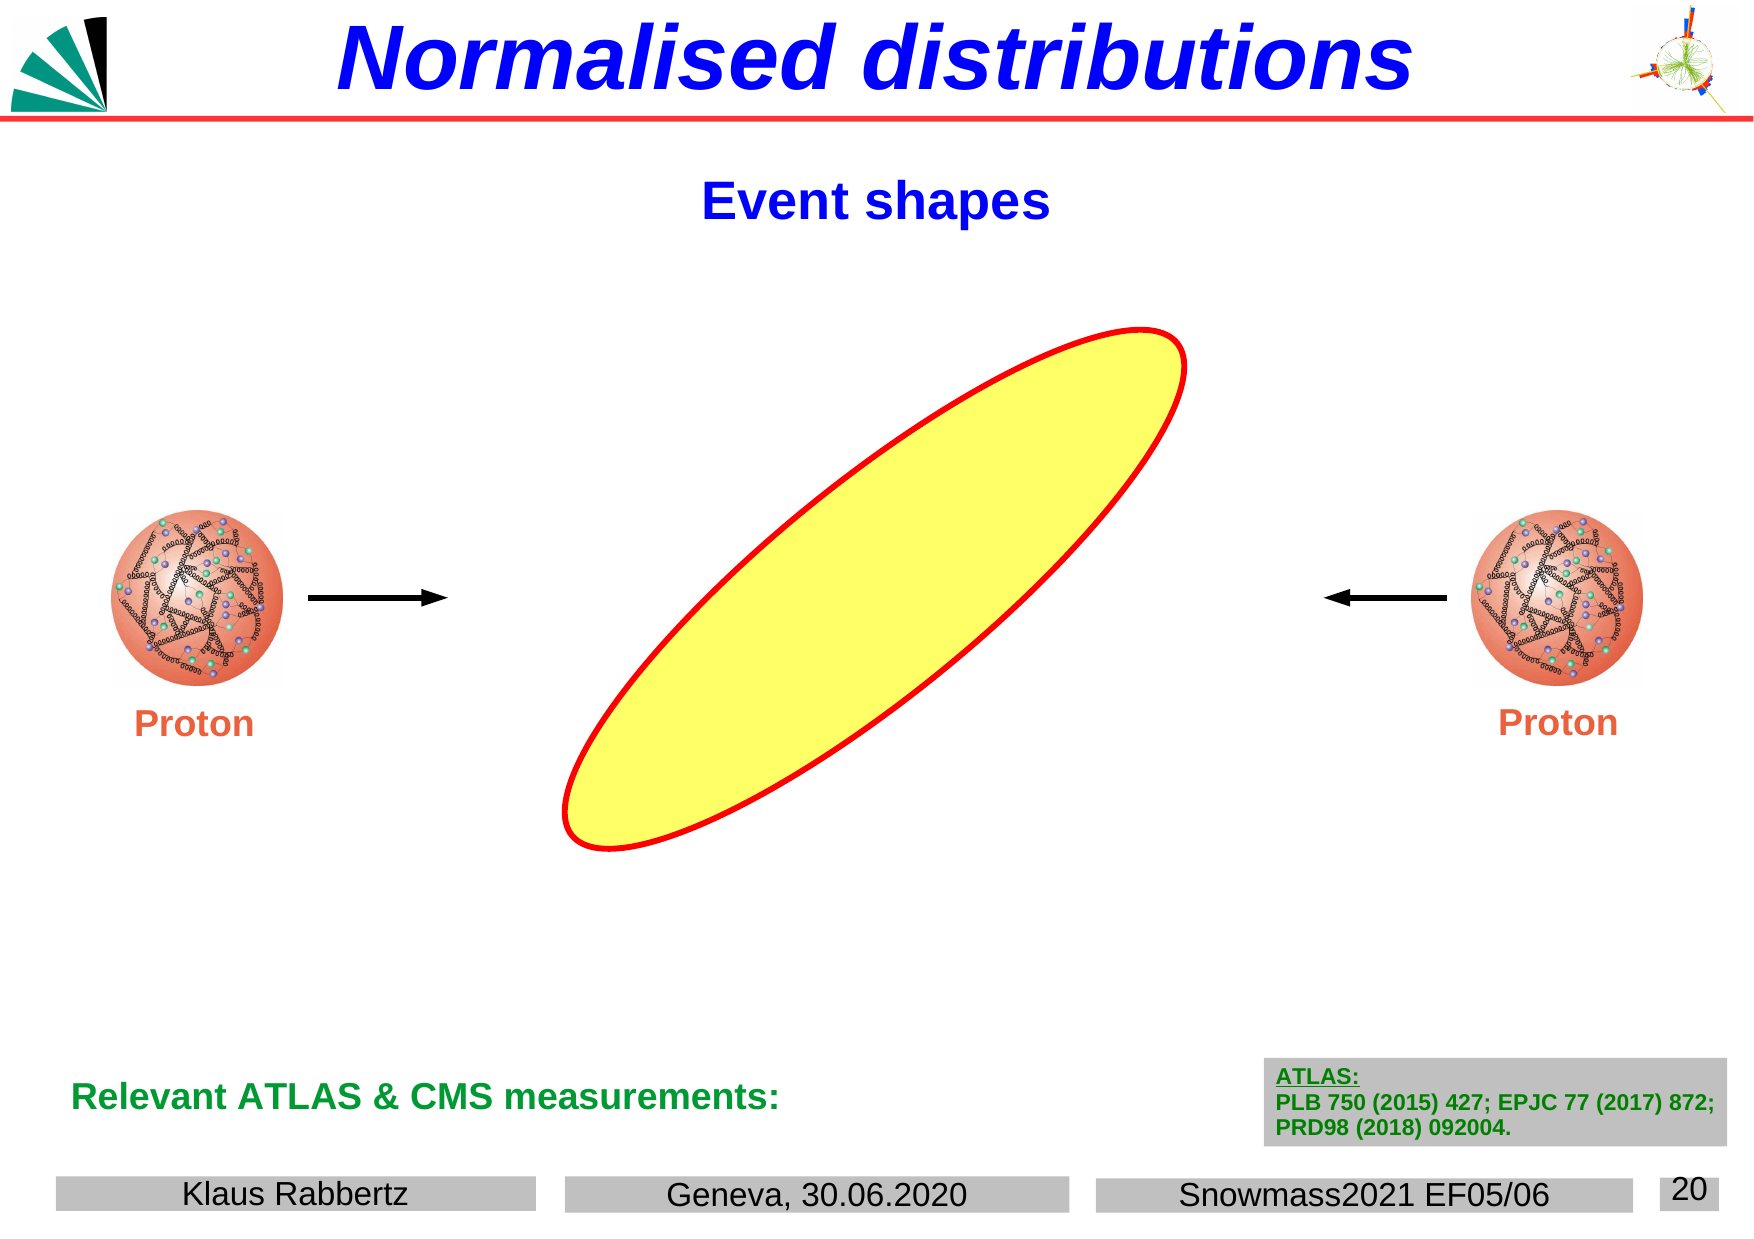

# Normalised distributions
Event shapes
Proton
Proton
ATLAS:
PLB 750 (2015) 427; EPJC 77 (2017) 872;
PRD98 (2018) 092004.
Relevant ATLAS & CMS measurements: